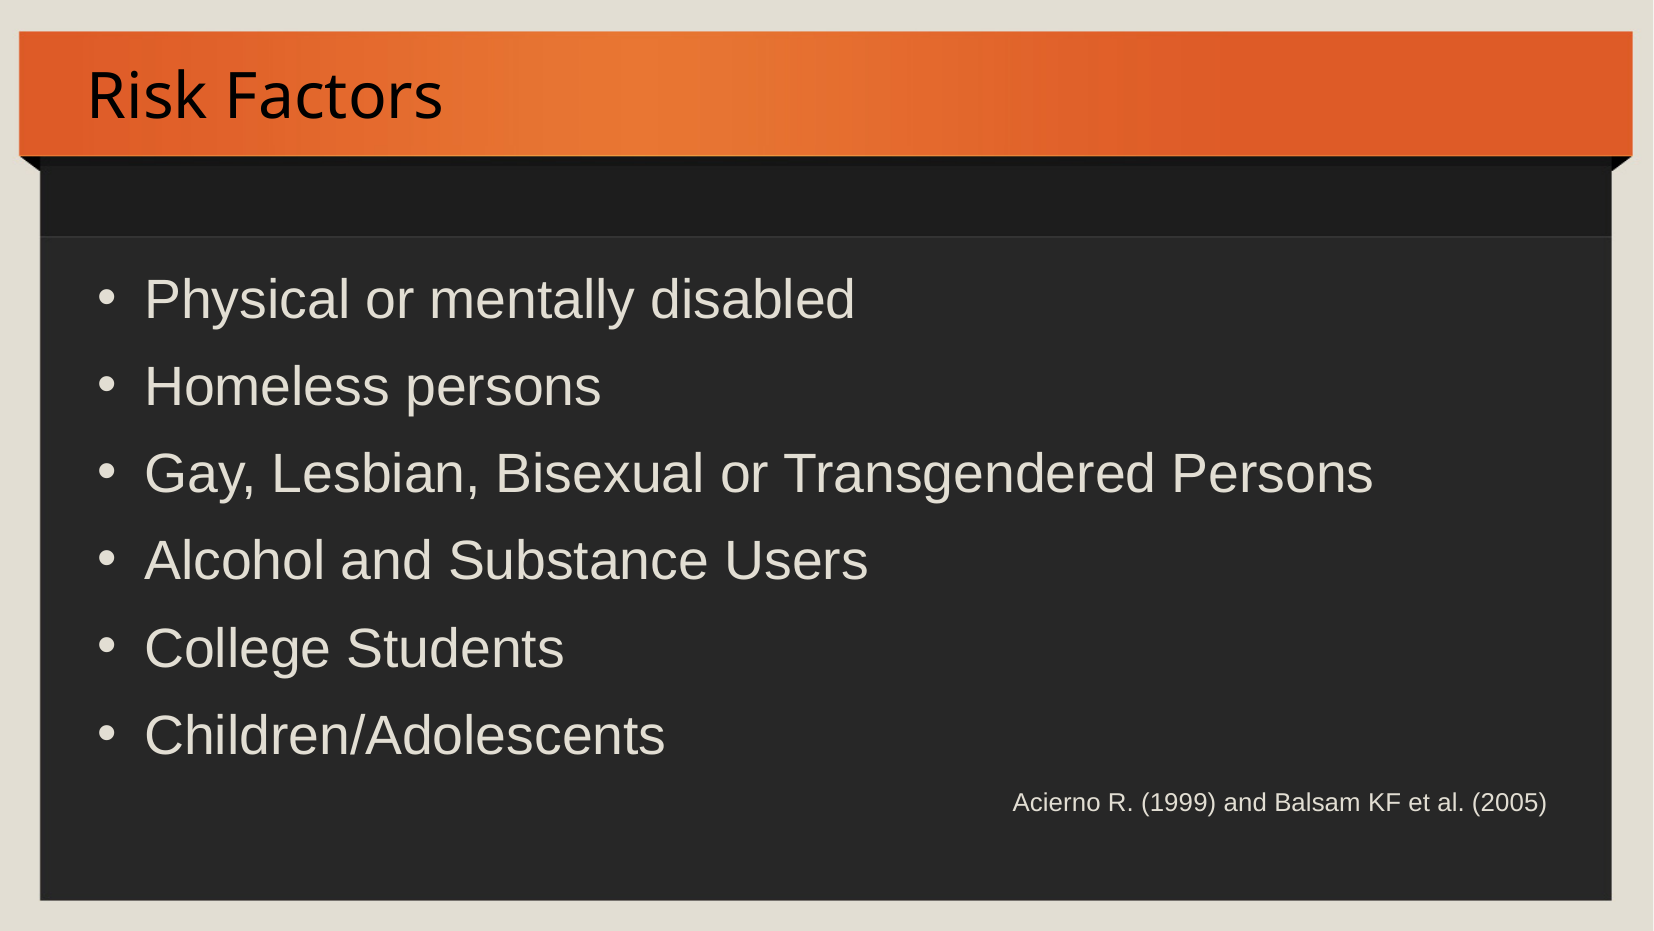

# Risk Factors
Physical or mentally disabled
Homeless persons
Gay, Lesbian, Bisexual or Transgendered Persons
Alcohol and Substance Users
College Students
Children/Adolescents
Acierno R. (1999) and Balsam KF et al. (2005)